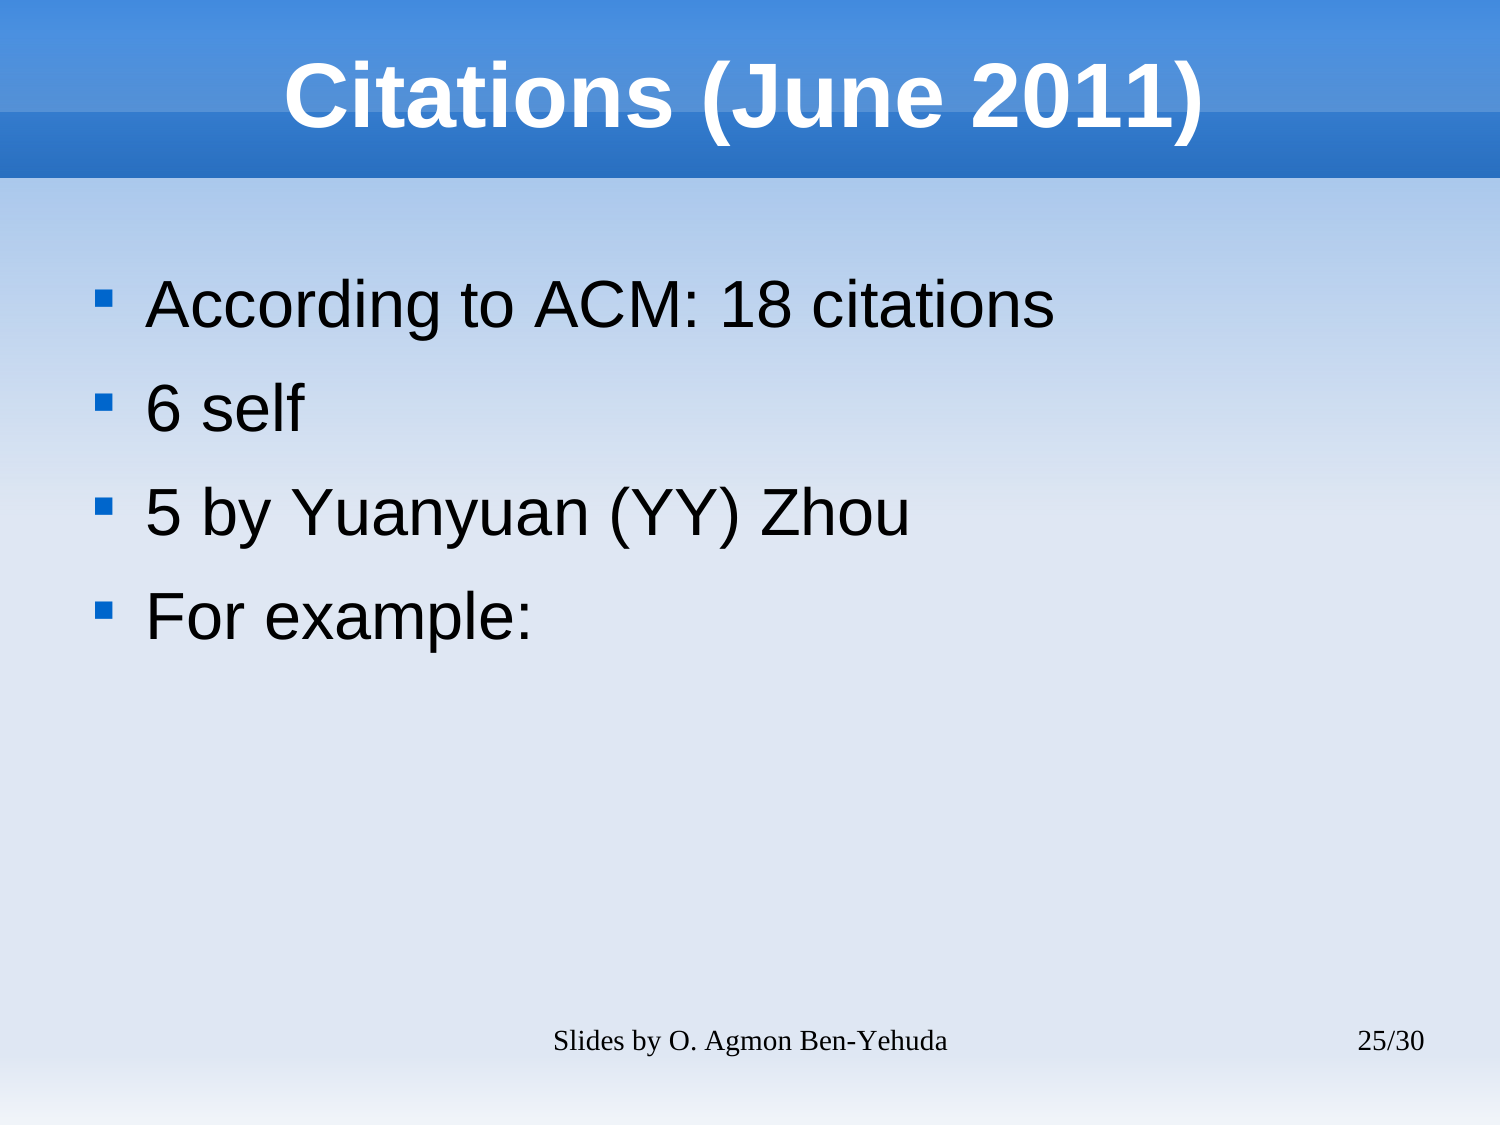

# Citations (June 2011)
According to ACM: 18 citations
6 self
5 by Yuanyuan (YY) Zhou
For example:
Slides by O. Agmon Ben-Yehuda
25